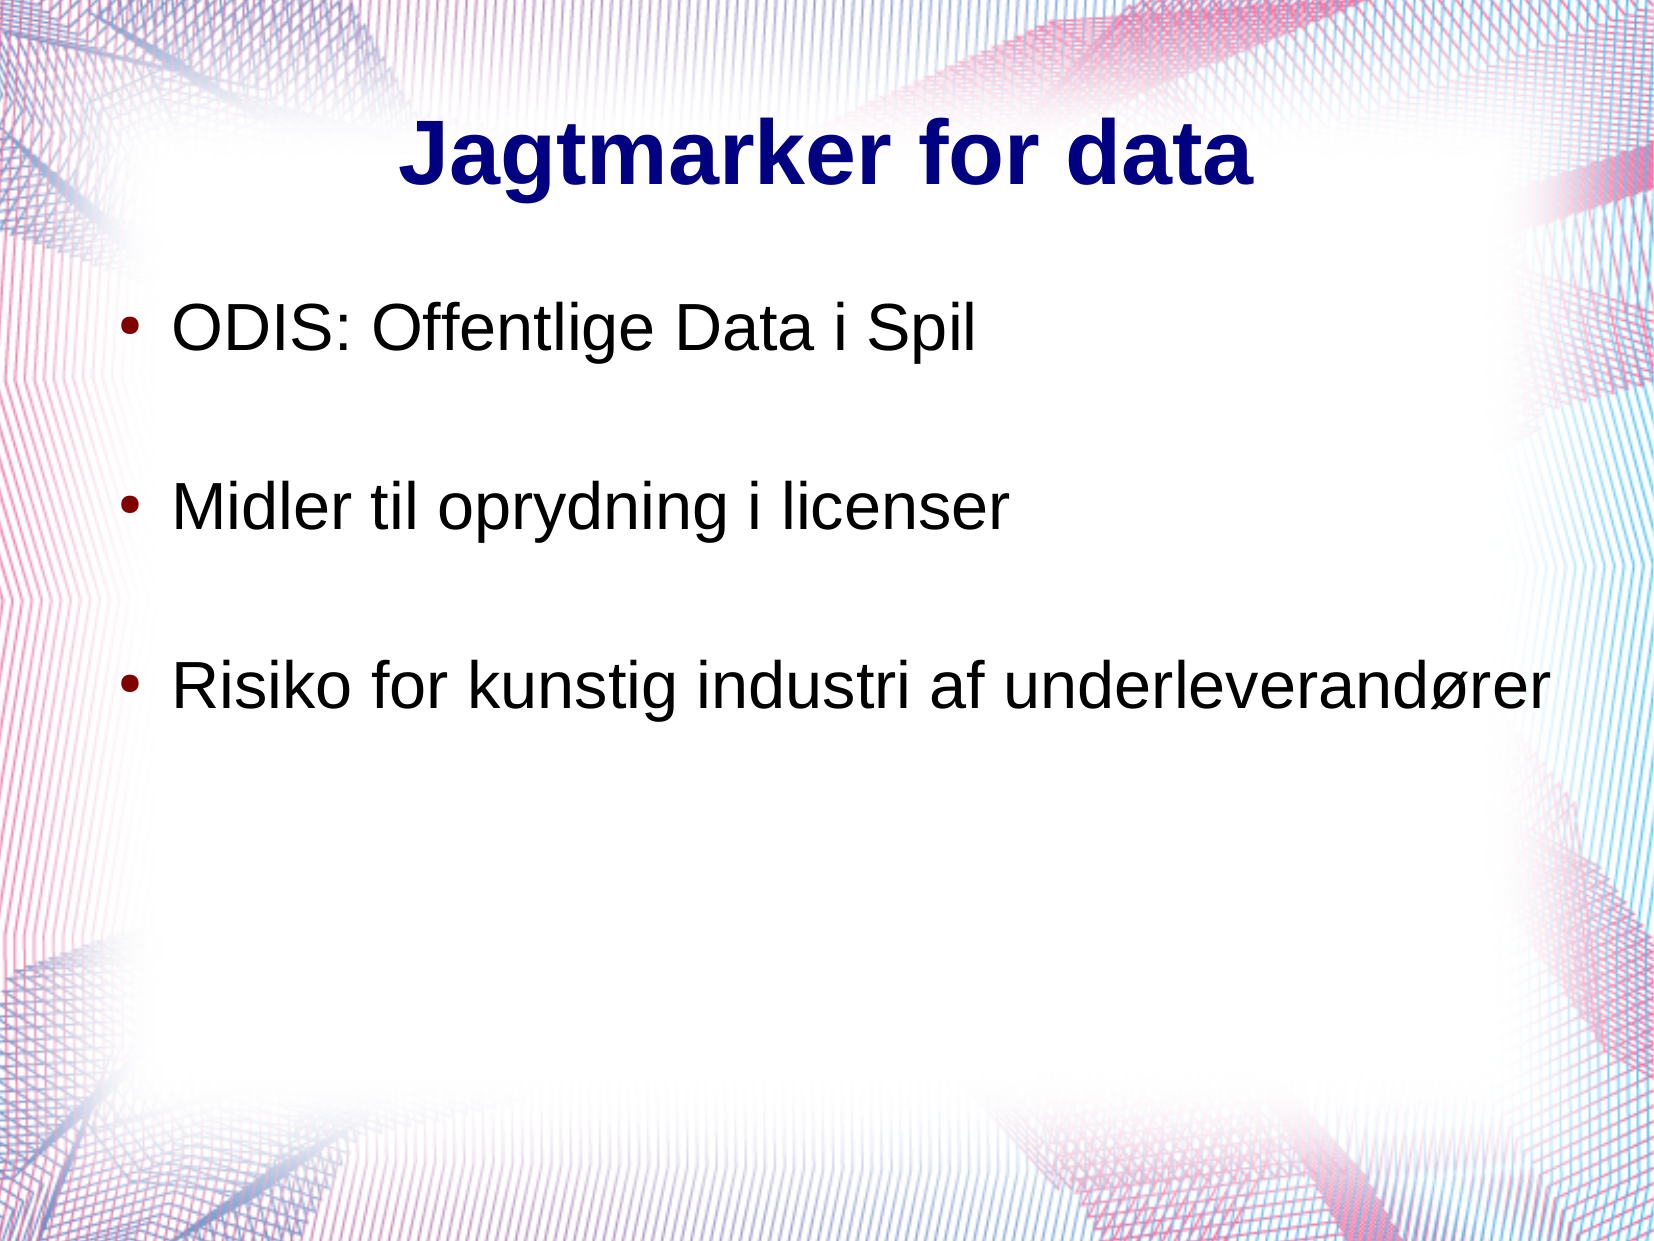

# Jagtmarker for data
ODIS: Offentlige Data i Spil
Midler til oprydning i licenser
Risiko for kunstig industri af underleverandører